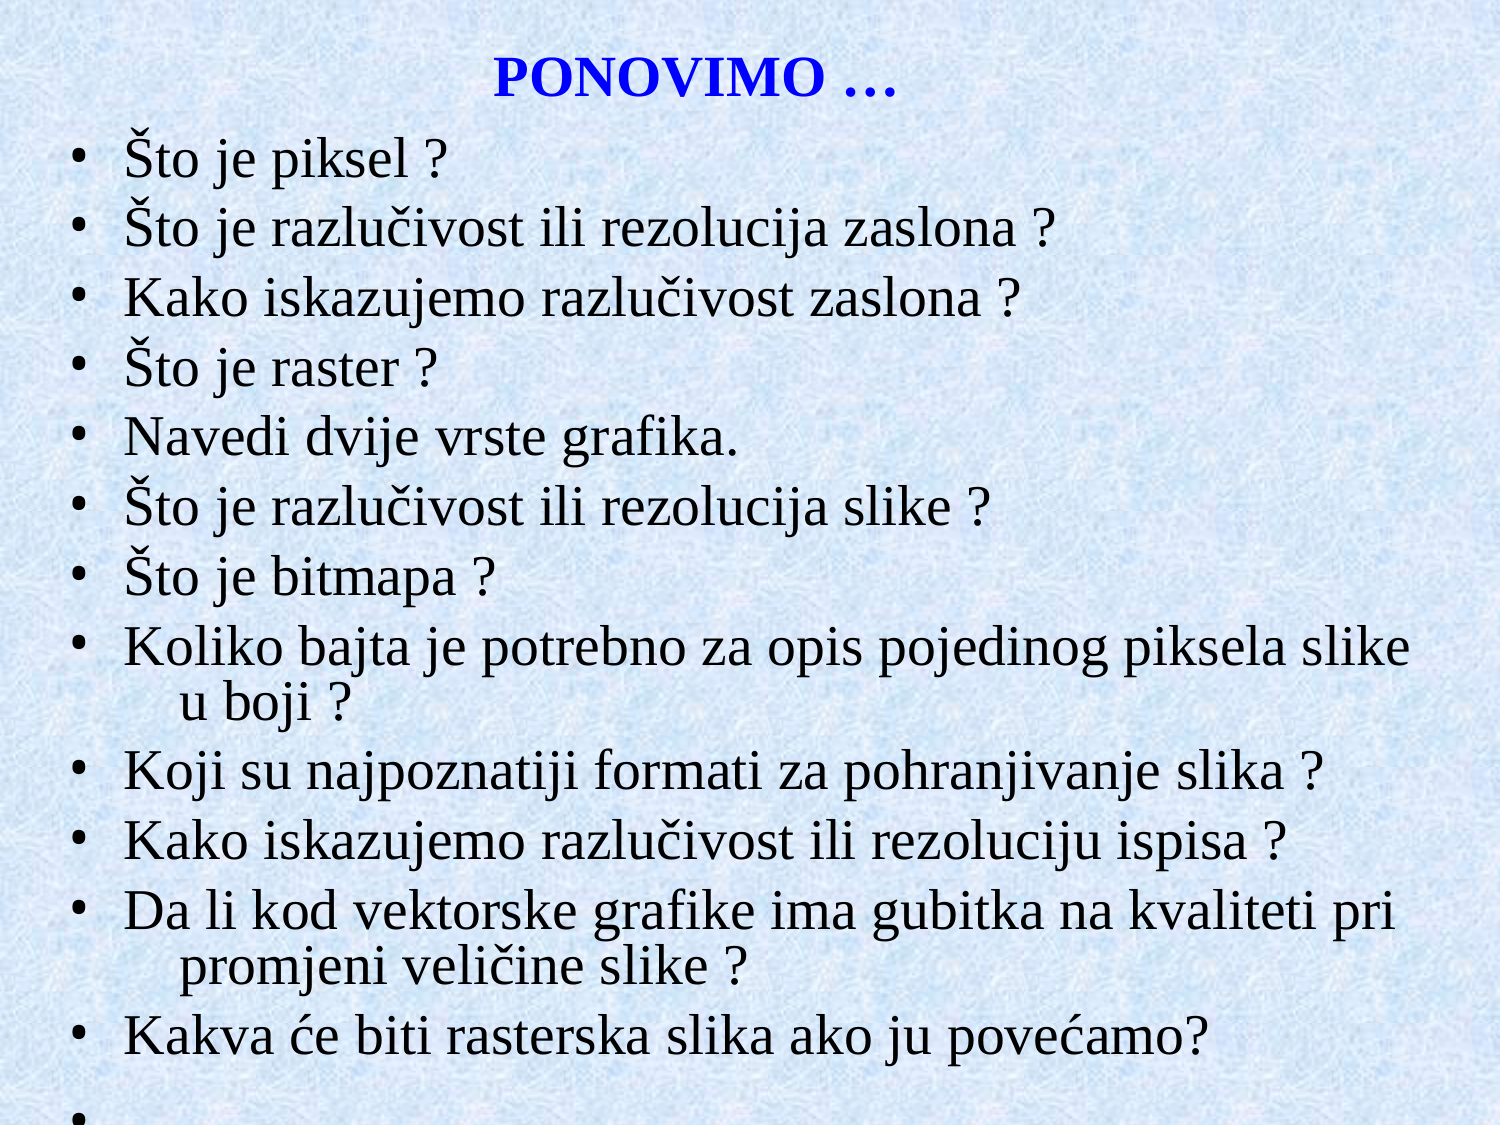

# PONOVIMO …
Što je piksel ?
Što je razlučivost ili rezolucija zaslona ?
Kako iskazujemo razlučivost zaslona ?
Što je raster ?
Navedi dvije vrste grafika.
Što je razlučivost ili rezolucija slike ?
Što je bitmapa ?
Koliko bajta je potrebno za opis pojedinog piksela slike u boji ?
Koji su najpoznatiji formati za pohranjivanje slika ?
Kako iskazujemo razlučivost ili rezoluciju ispisa ?
Da li kod vektorske grafike ima gubitka na kvaliteti pri promjeni veličine slike ?
Kakva će biti rasterska slika ako ju povećamo?